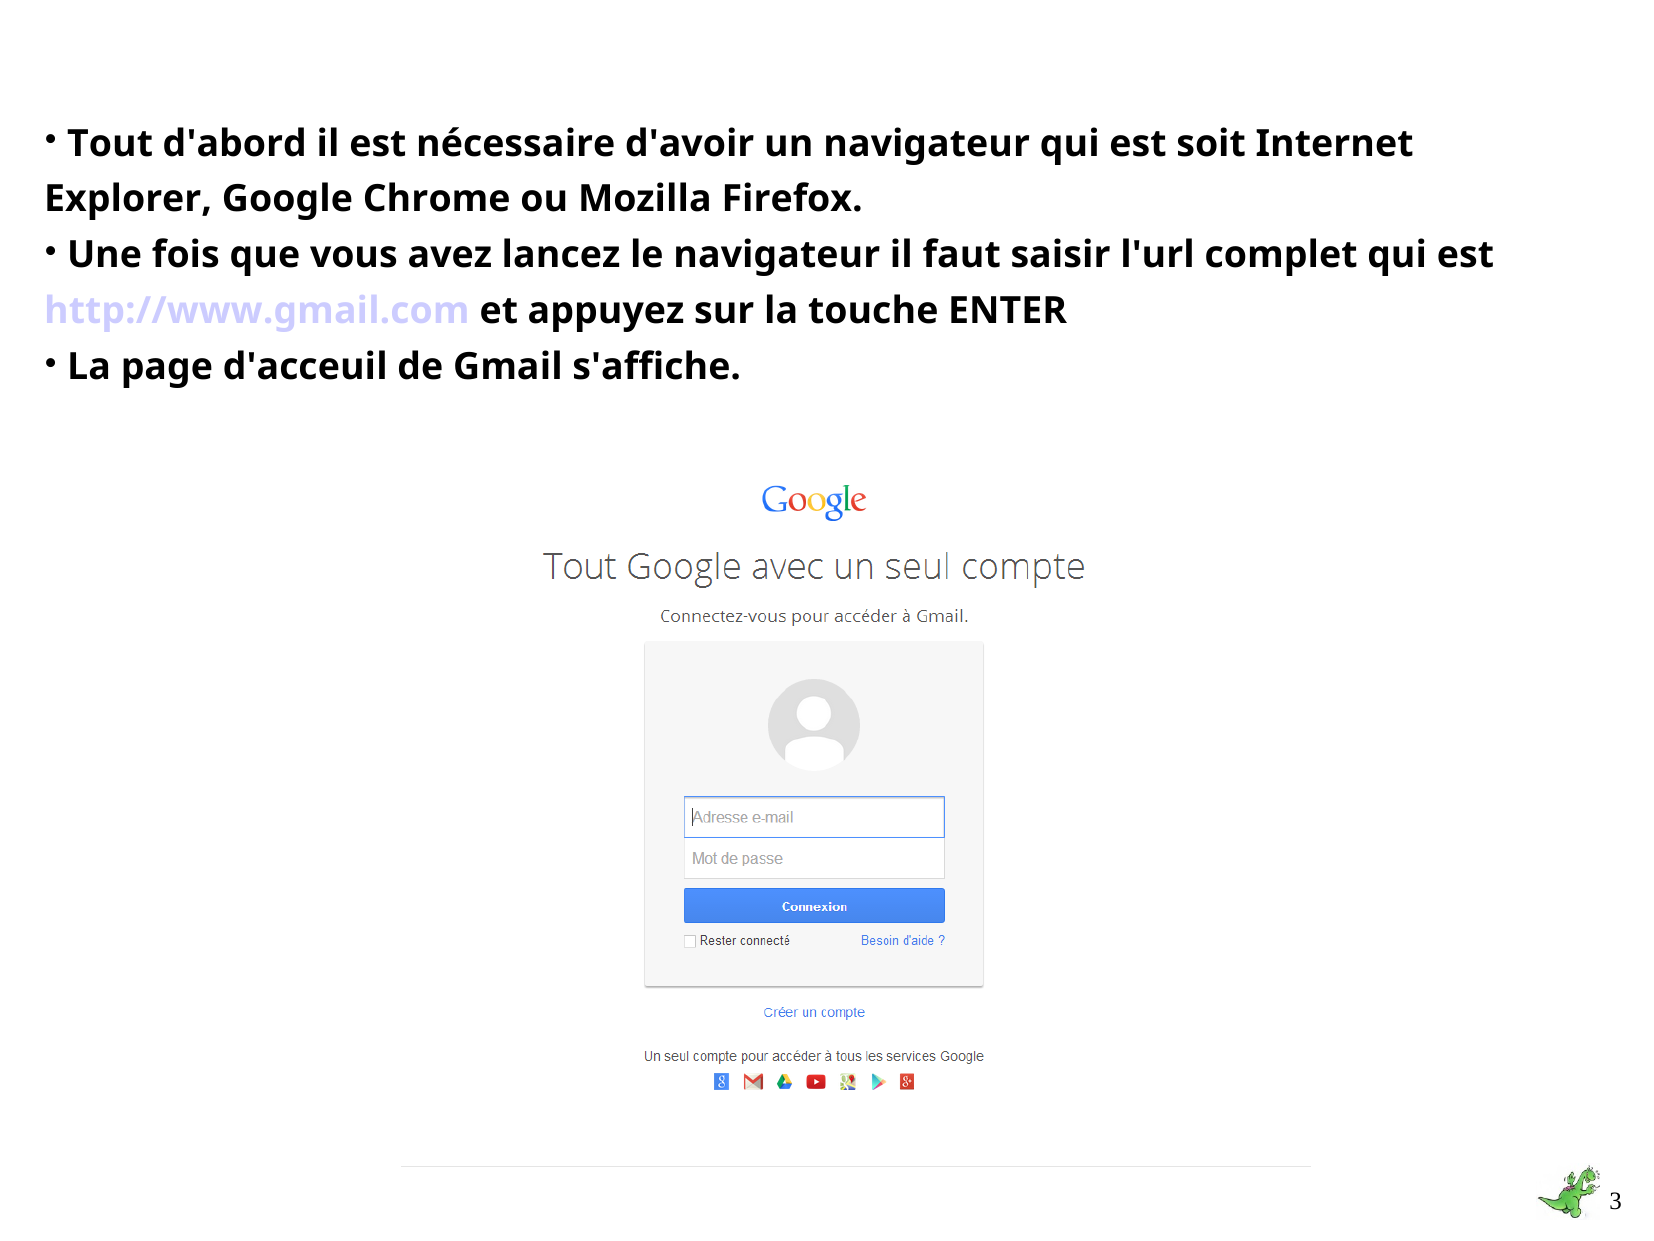

Tout d'abord il est nécessaire d'avoir un navigateur qui est soit Internet
Explorer, Google Chrome ou Mozilla Firefox.
 Une fois que vous avez lancez le navigateur il faut saisir l'url complet qui est
http://www.gmail.com et appuyez sur la touche ENTER
 La page d'acceuil de Gmail s'affiche.
3